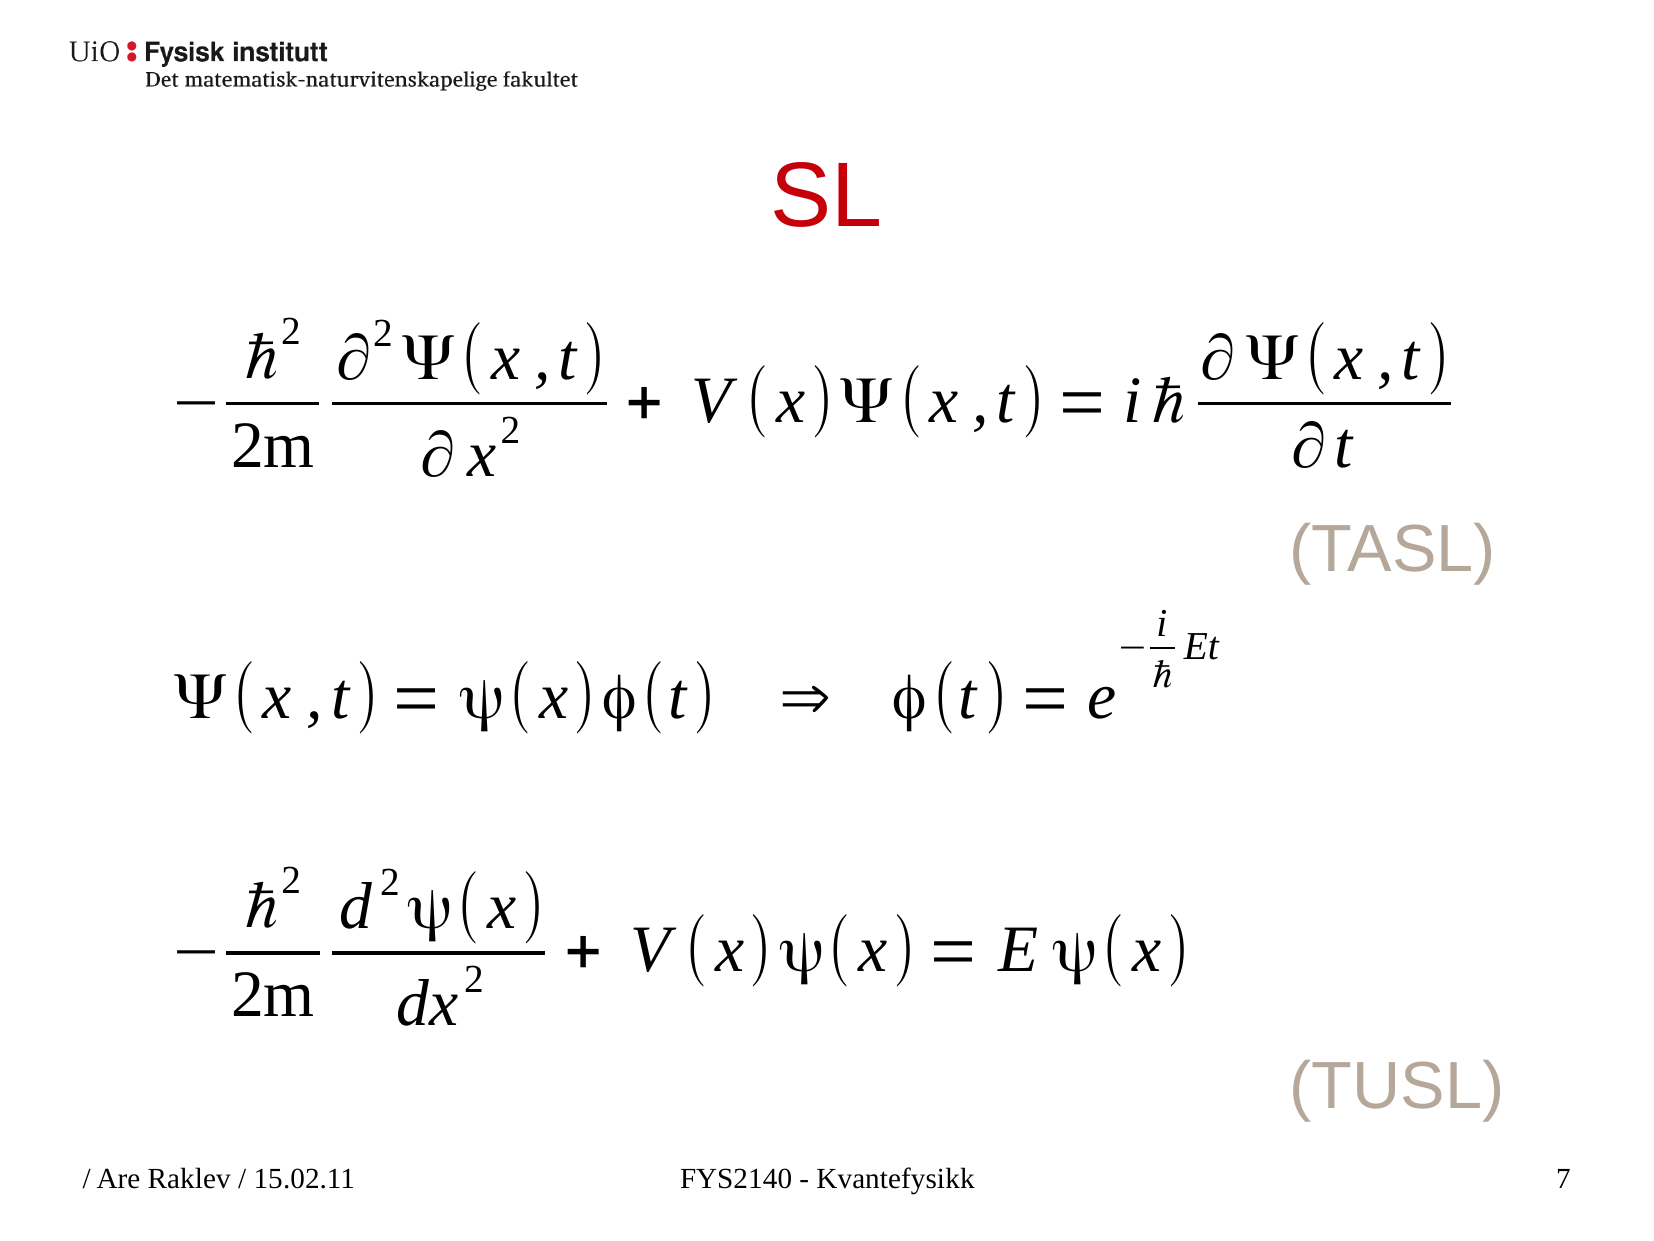

# SL
(TASL)
(TUSL)
/ Are Raklev / 15.02.11
FYS2140 - Kvantefysikk
7